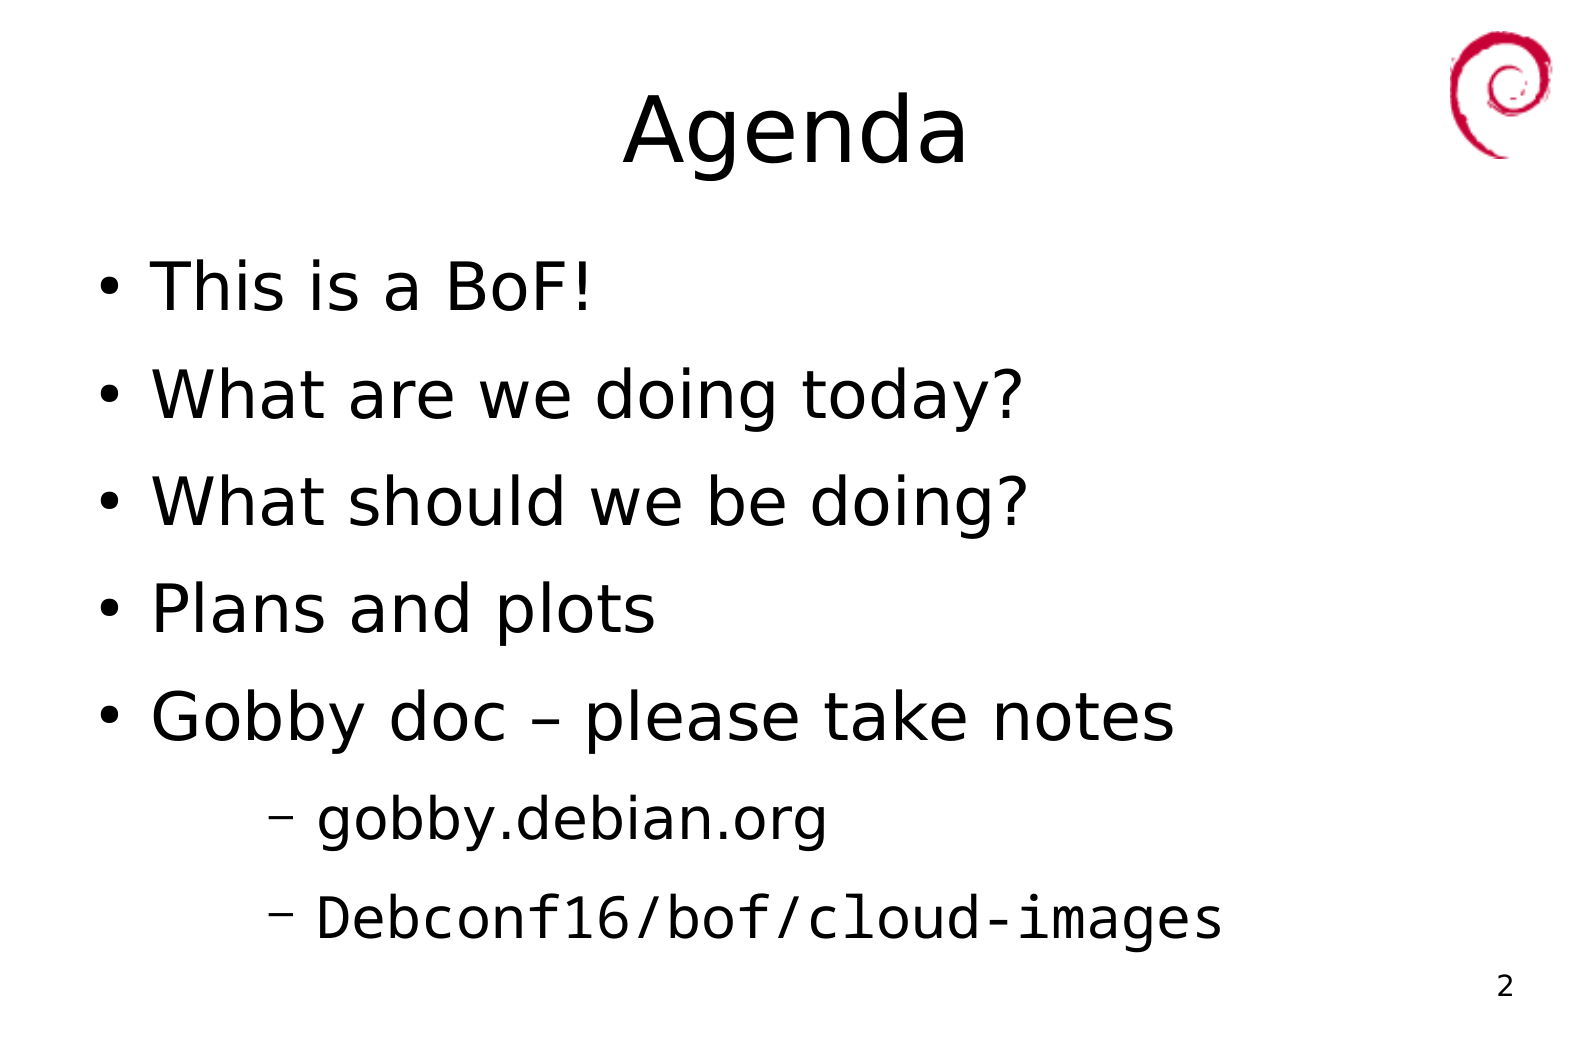

# Agenda
This is a BoF!
What are we doing today?
What should we be doing?
Plans and plots
Gobby doc – please take notes
gobby.debian.org
Debconf16/bof/cloud-images
2